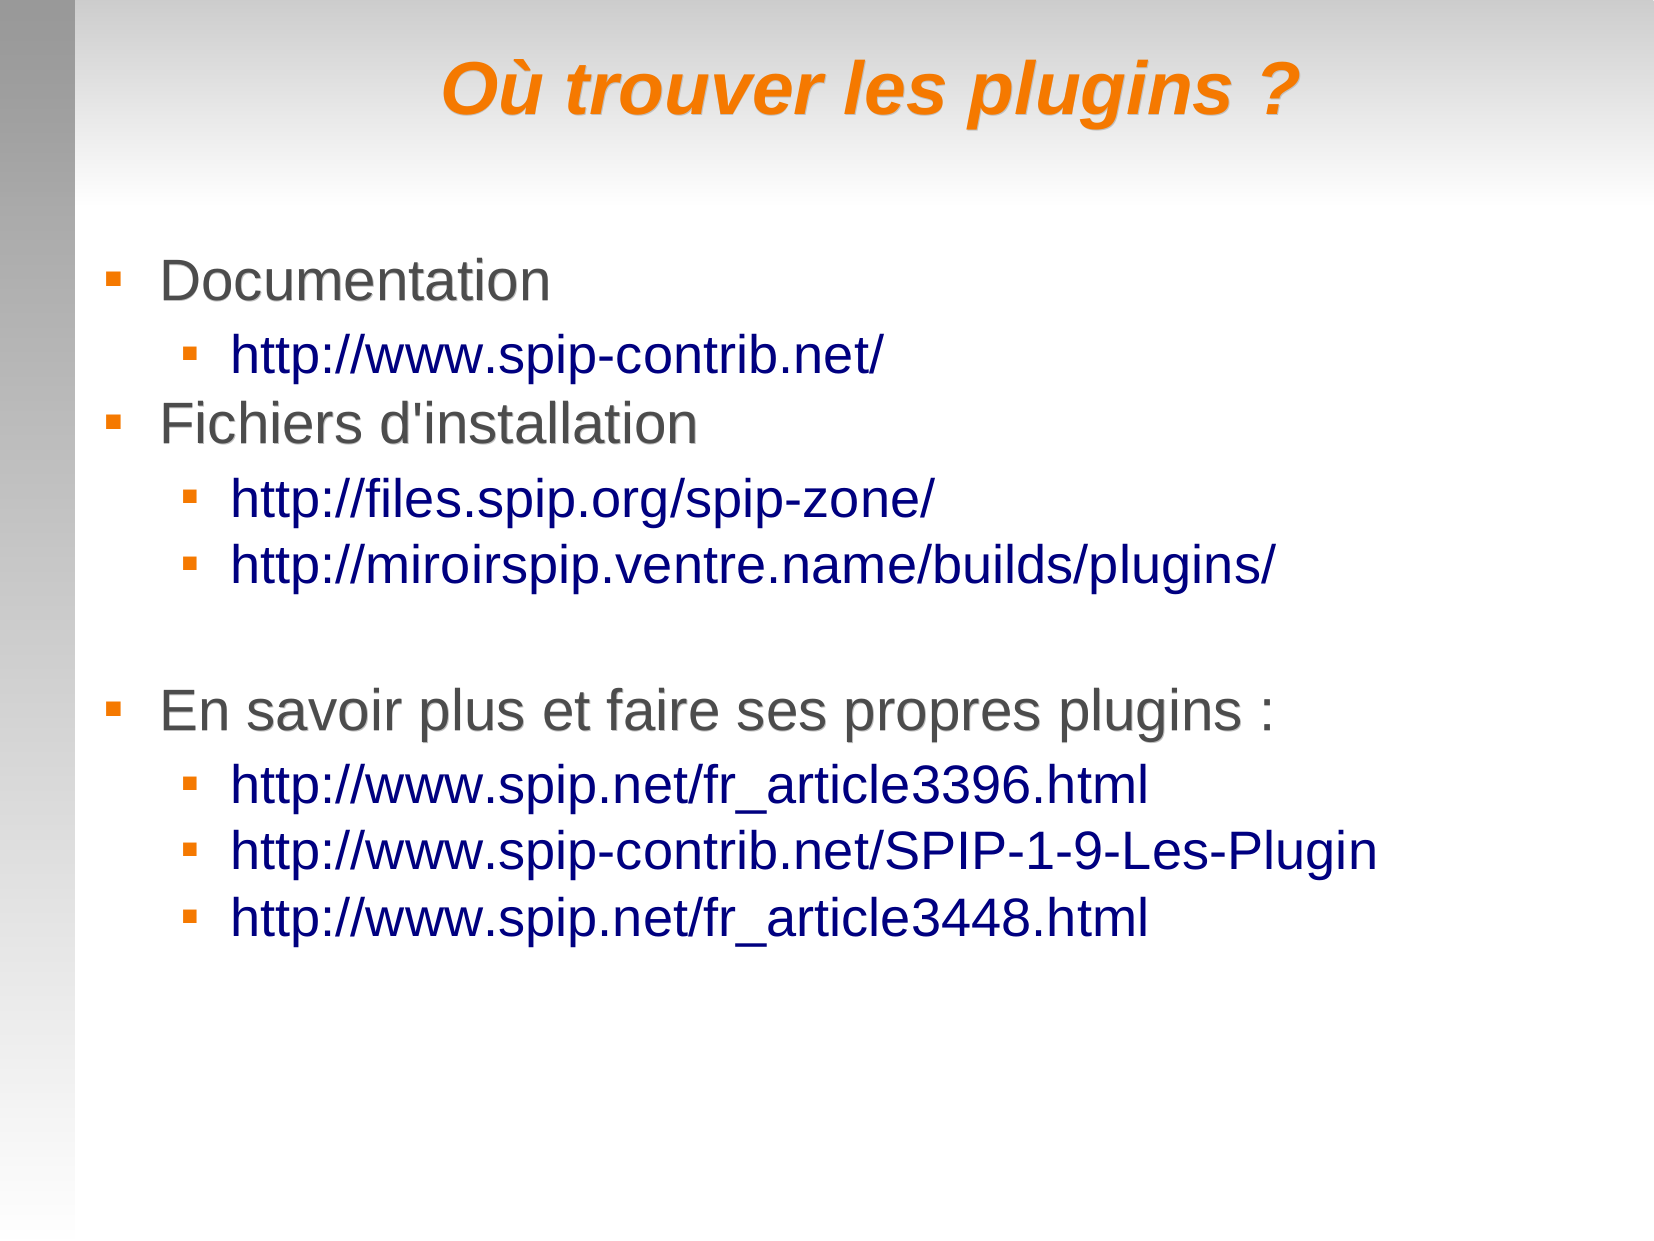

# Où trouver les plugins ?
Documentation
http://www.spip-contrib.net/
Fichiers d'installation
http://files.spip.org/spip-zone/
http://miroirspip.ventre.name/builds/plugins/
En savoir plus et faire ses propres plugins :
http://www.spip.net/fr_article3396.html
http://www.spip-contrib.net/SPIP-1-9-Les-Plugin
http://www.spip.net/fr_article3448.html